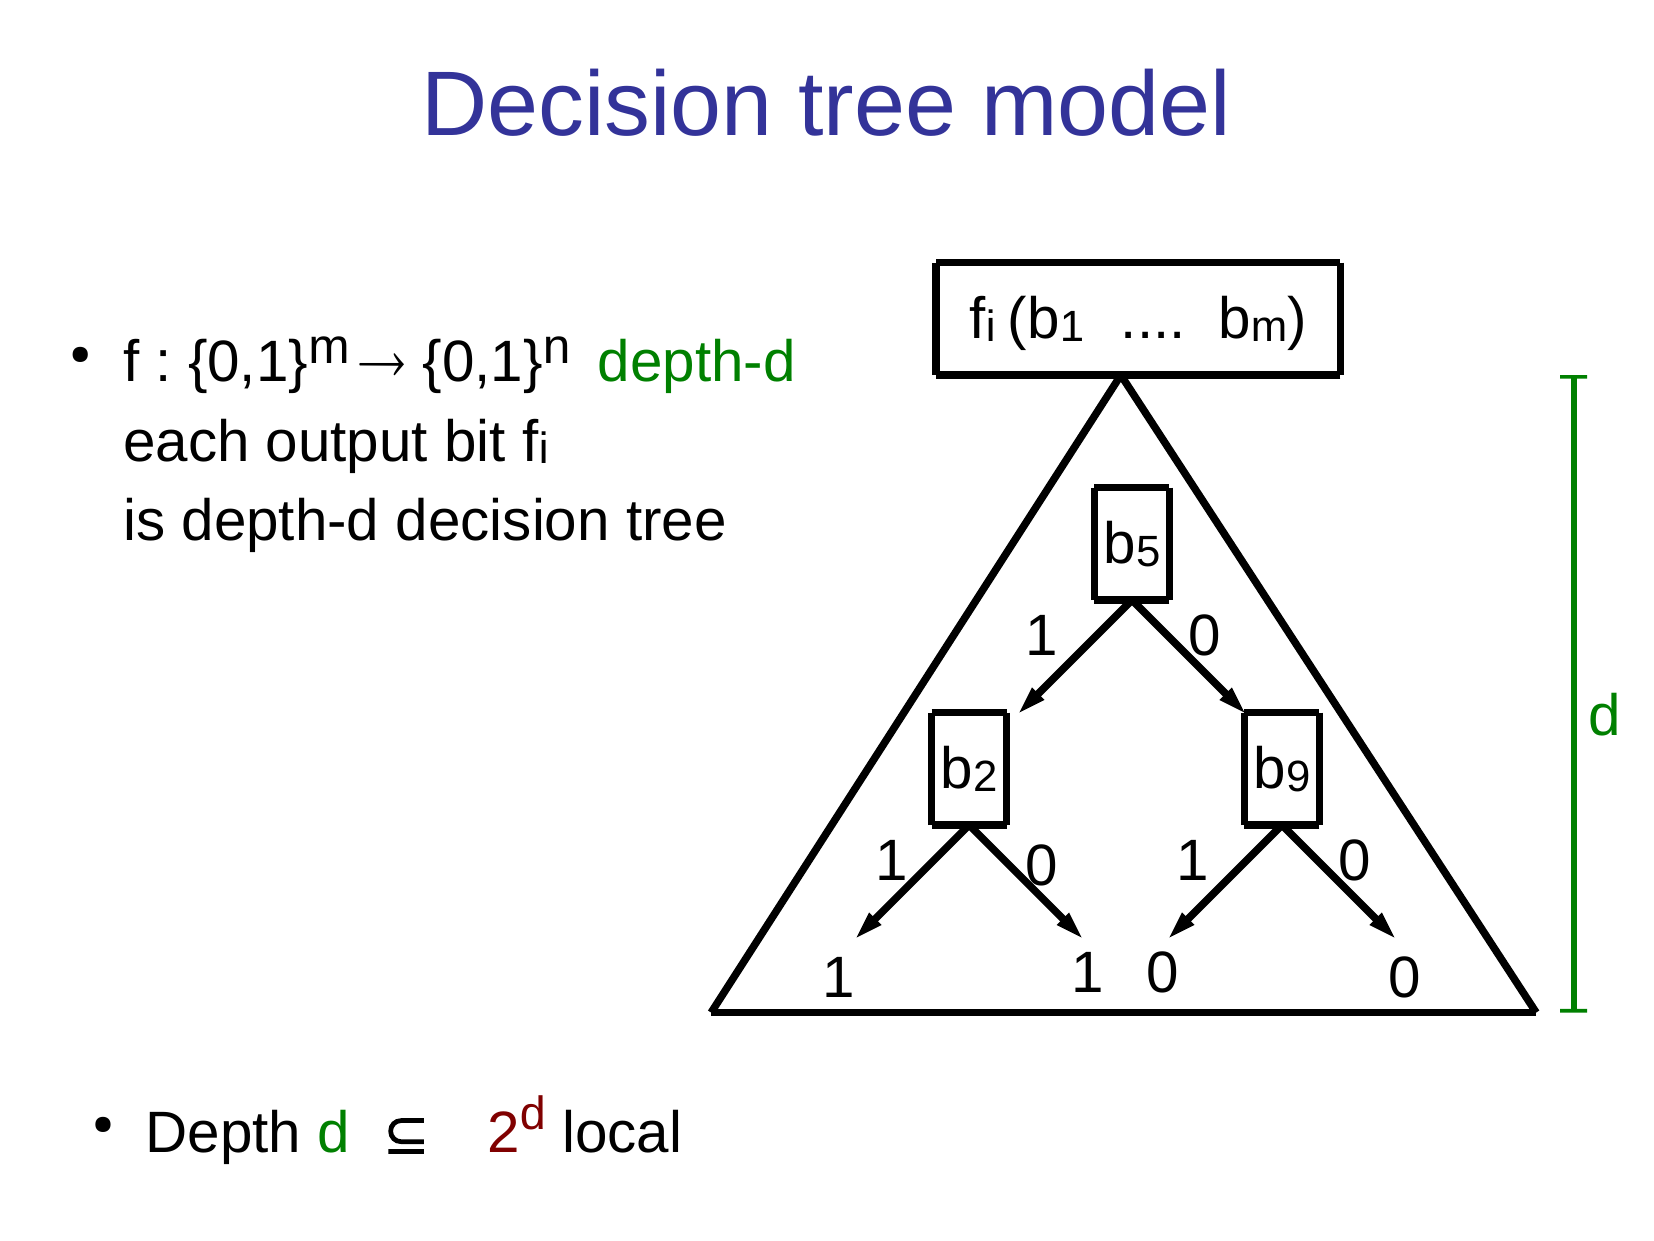

Decision tree model
# f : {0,1}m  {0,1}n depth-d
each output bit fi
is depth-d decision tree
fi (b1 .... bm)
b5
1
0
d
b2
b9
1
1
0
0
1
0
1
0
Depth d  2d local